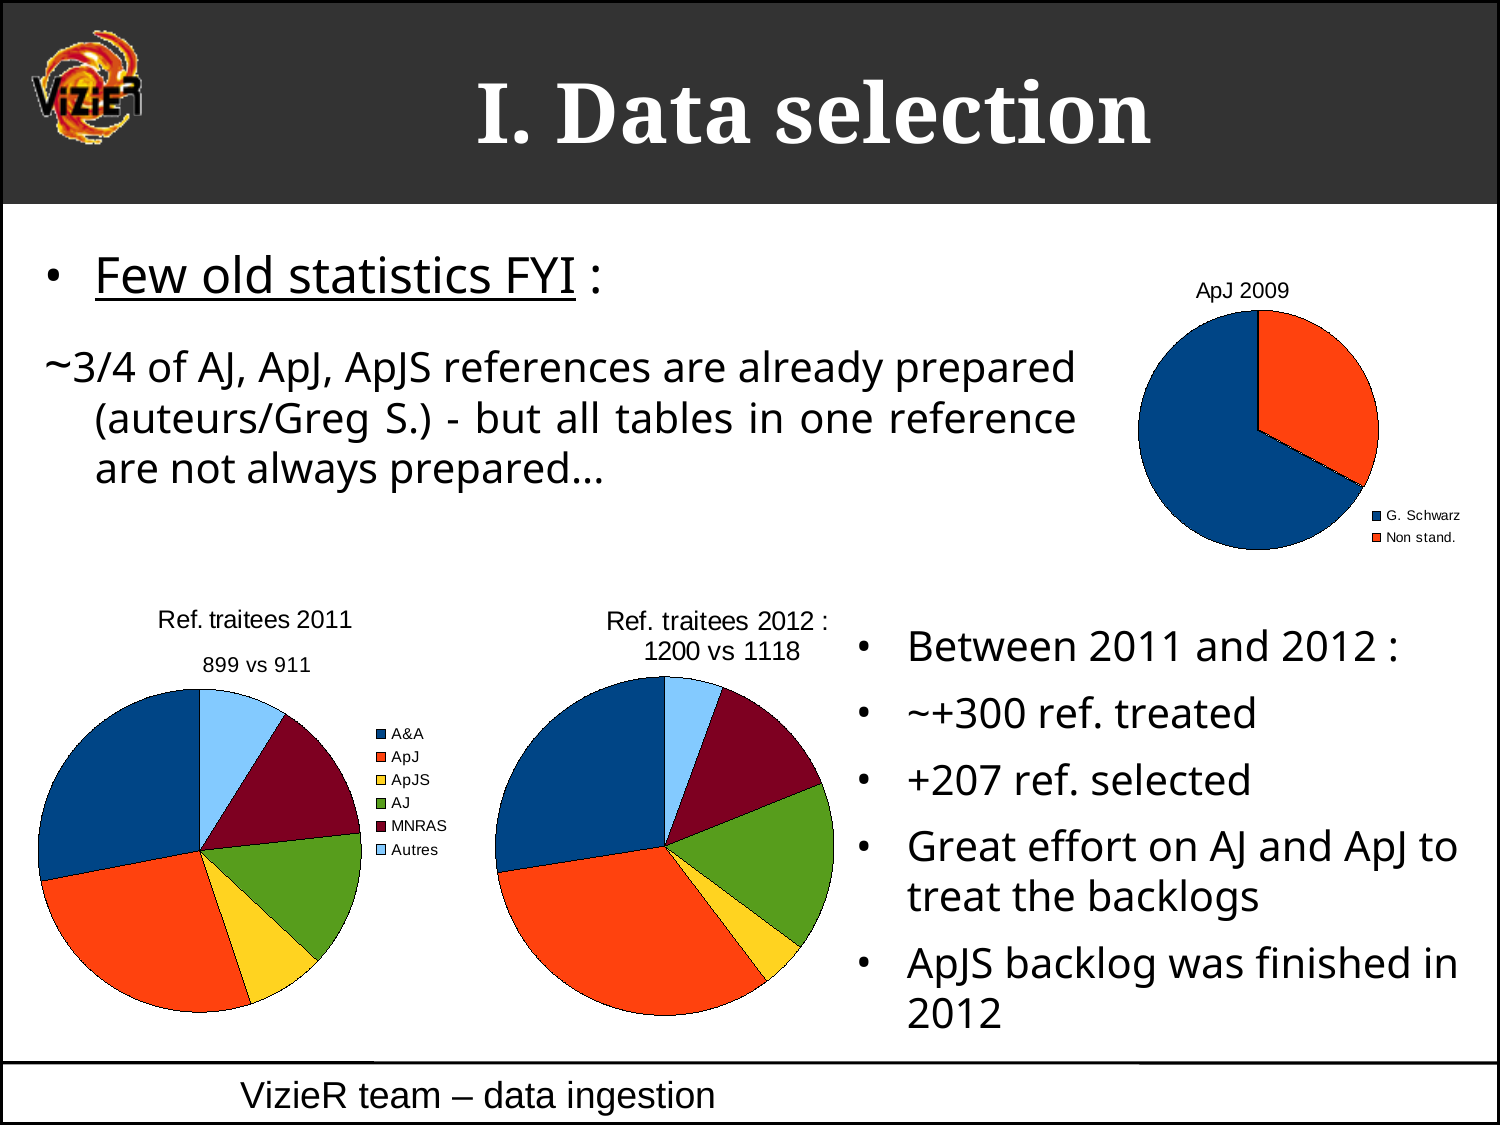

# I. Data selection
Few old statistics FYI :
~3/4 of AJ, ApJ, ApJS references are already prepared (auteurs/Greg S.) - but all tables in one reference are not always prepared...
### Chart: ApJ 2009
| Category | |
|---|---|
| G. Schwarz | 165.0 |
| Non stand. | 81.0 |
### Chart: Ref. traitees 2011
899 vs 911
| Category | 1 |
|---|---|
| A&A | 252.0 |
| ApJ | 244.0 |
| ApJS | 71.0 |
| AJ | 123.0 |
| MNRAS | 129.0 |
| Autres | 80.0 |
### Chart: Ref. traitees 2012 :
1200 vs 1118
| Category | 1 |
|---|---|
| A&A | 330.0 |
| ApJ | 394.0 |
| ApJS | 54.0 |
| AJ | 195.0 |
| MNRAS | 160.0 |
| Autres | 67.0 |Between 2011 and 2012 :
~+300 ref. treated
+207 ref. selected
Great effort on AJ and ApJ to treat the backlogs
ApJS backlog was finished in 2012‏